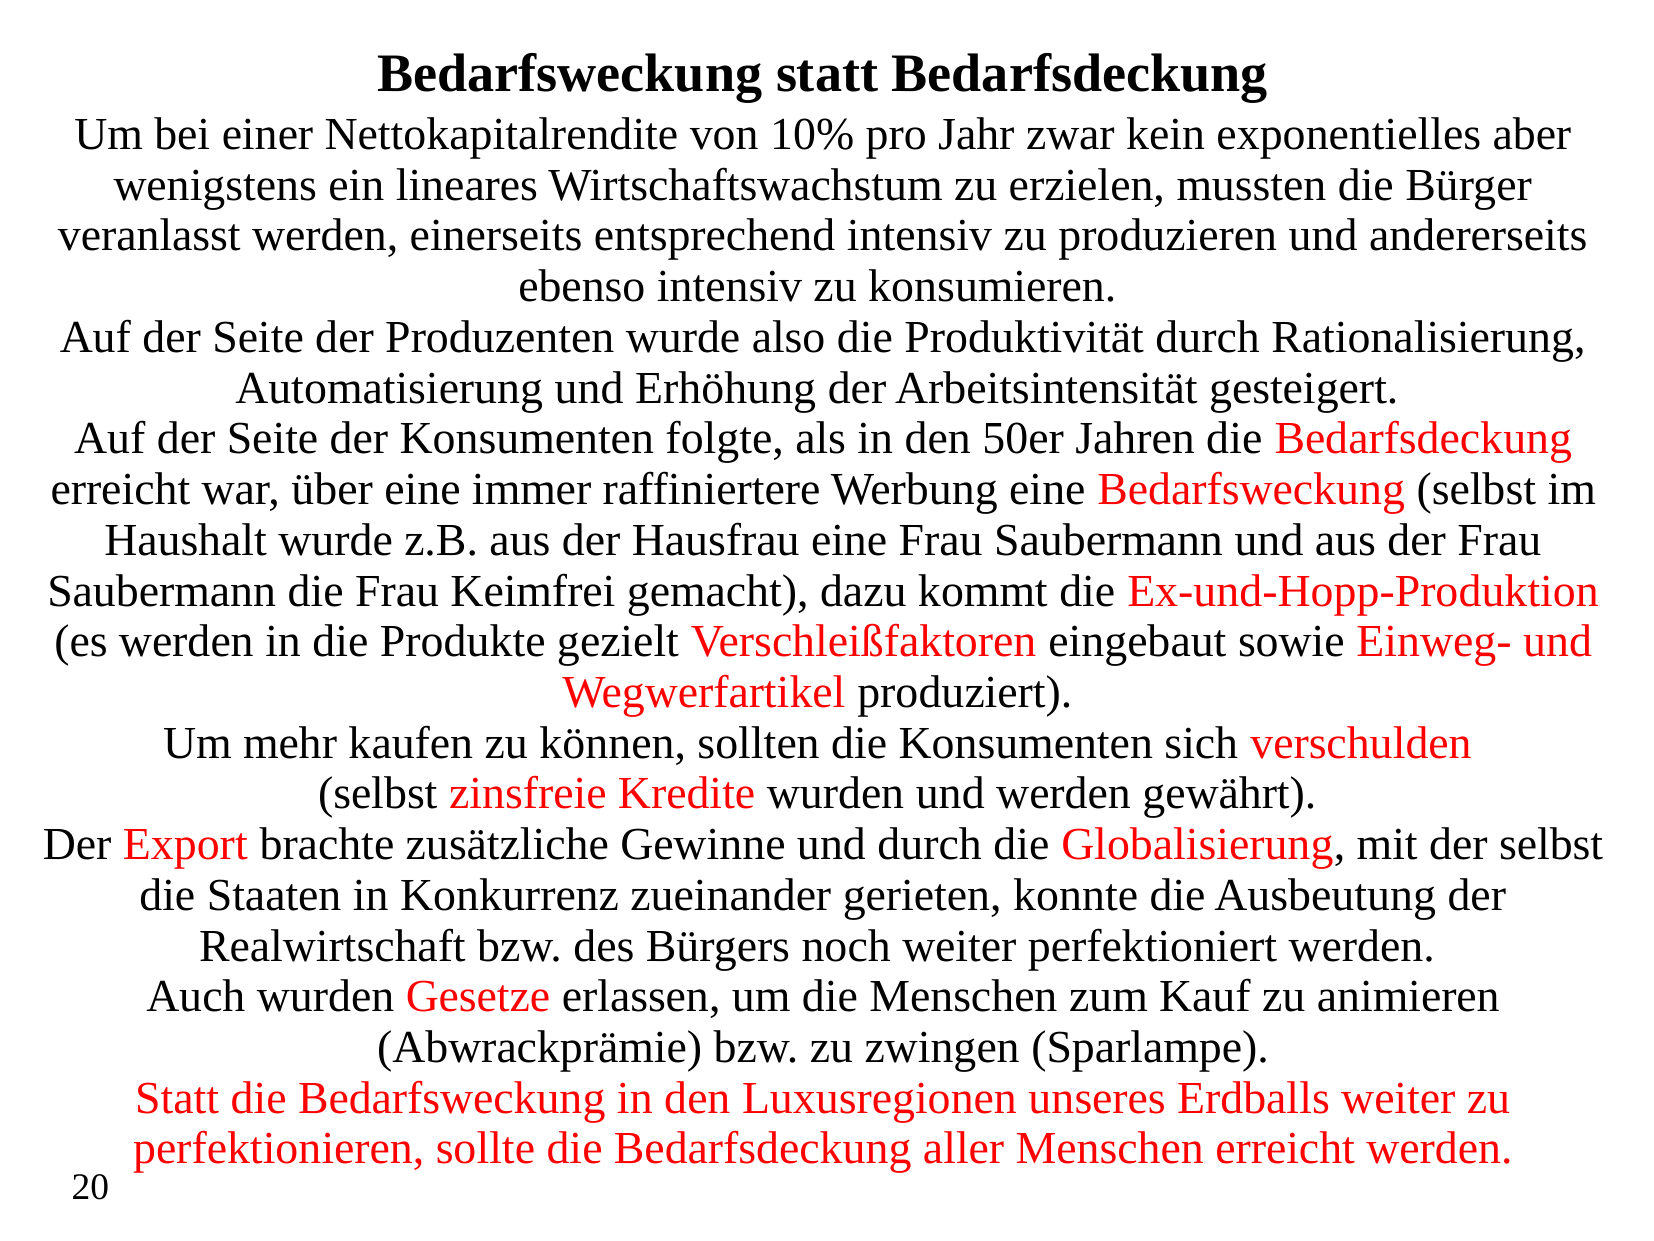

Bedarfsweckung statt Bedarfsdeckung
Um bei einer Nettokapitalrendite von 10% pro Jahr zwar kein exponentielles aber wenigstens ein lineares Wirtschaftswachstum zu erzielen, mussten die Bürger veranlasst werden, einerseits entsprechend intensiv zu produzieren und andererseits ebenso intensiv zu konsumieren.
Auf der Seite der Produzenten wurde also die Produktivität durch Rationalisierung, Automatisierung und Erhöhung der Arbeitsintensität gesteigert.
Auf der Seite der Konsumenten folgte, als in den 50er Jahren die Bedarfsdeckung erreicht war, über eine immer raffiniertere Werbung eine Bedarfsweckung (selbst im Haushalt wurde z.B. aus der Hausfrau eine Frau Saubermann und aus der Frau Saubermann die Frau Keimfrei gemacht), dazu kommt die Ex-und-Hopp-Produktion (es werden in die Produkte gezielt Verschleißfaktoren eingebaut sowie Einweg- und Wegwerfartikel produziert).
Um mehr kaufen zu können, sollten die Konsumenten sich verschulden
(selbst zinsfreie Kredite wurden und werden gewährt).
Der Export brachte zusätzliche Gewinne und durch die Globalisierung, mit der selbst die Staaten in Konkurrenz zueinander gerieten, konnte die Ausbeutung der Realwirtschaft bzw. des Bürgers noch weiter perfektioniert werden.
Auch wurden Gesetze erlassen, um die Menschen zum Kauf zu animieren (Abwrackprämie) bzw. zu zwingen (Sparlampe).
Statt die Bedarfsweckung in den Luxusregionen unseres Erdballs weiter zu
perfektionieren, sollte die Bedarfsdeckung aller Menschen erreicht werden.